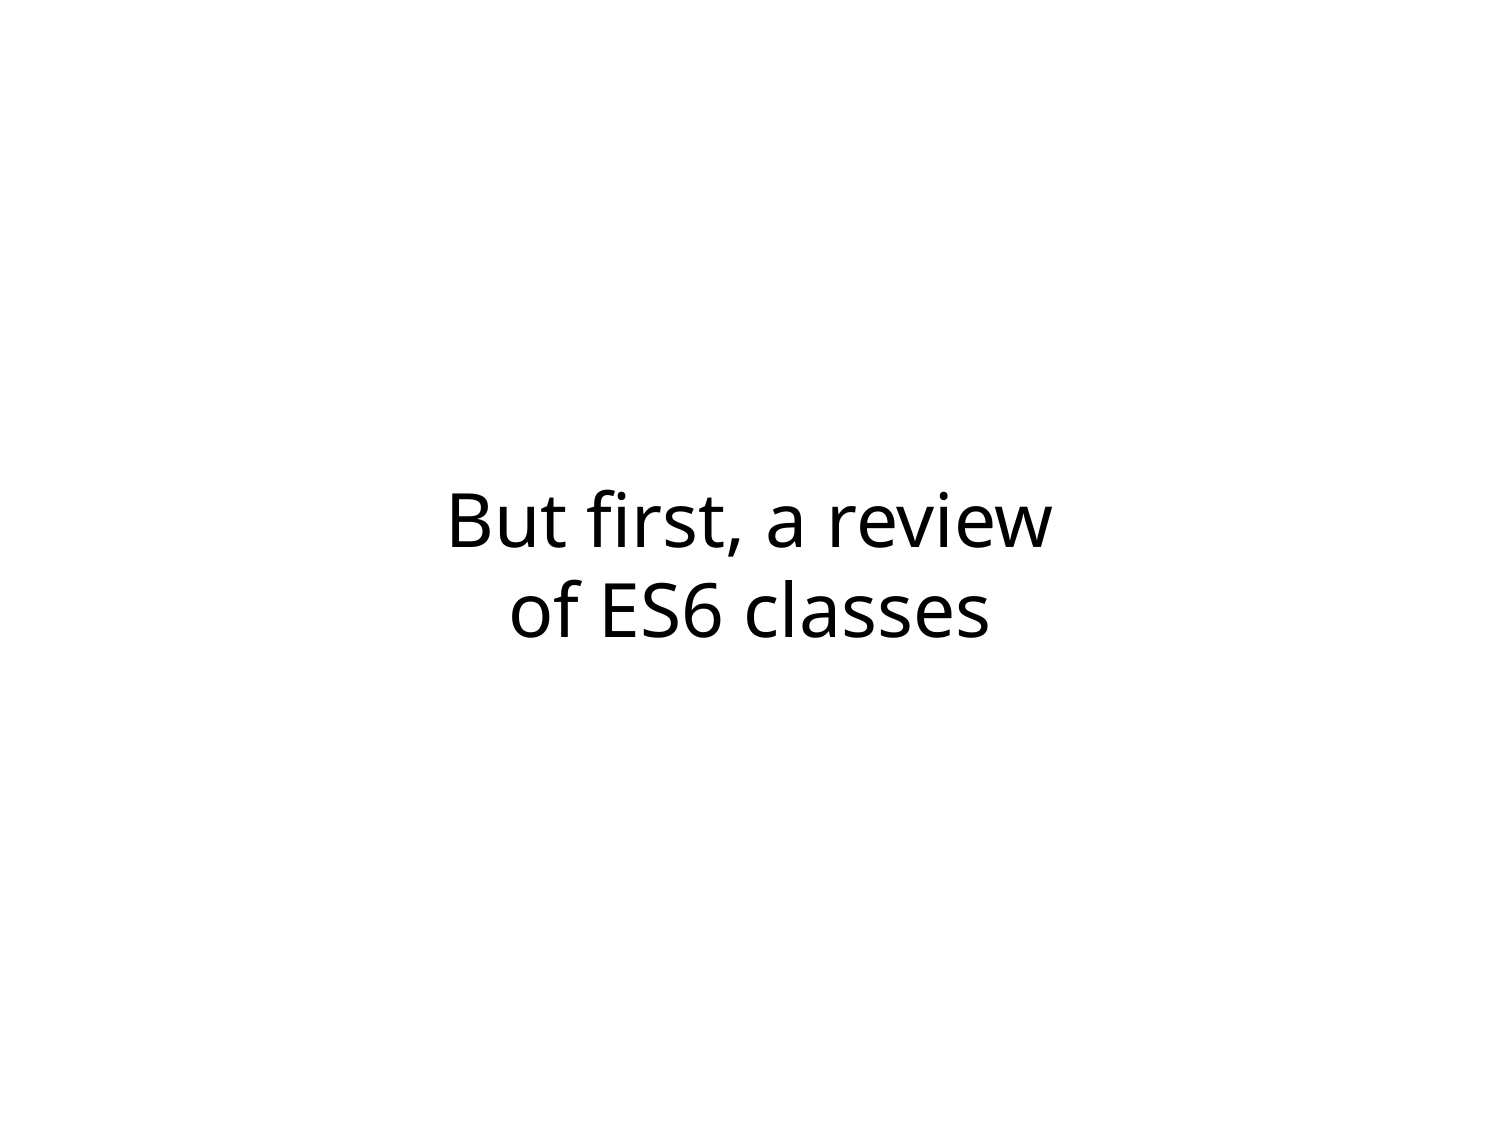

# But first, a review of ES6 classes